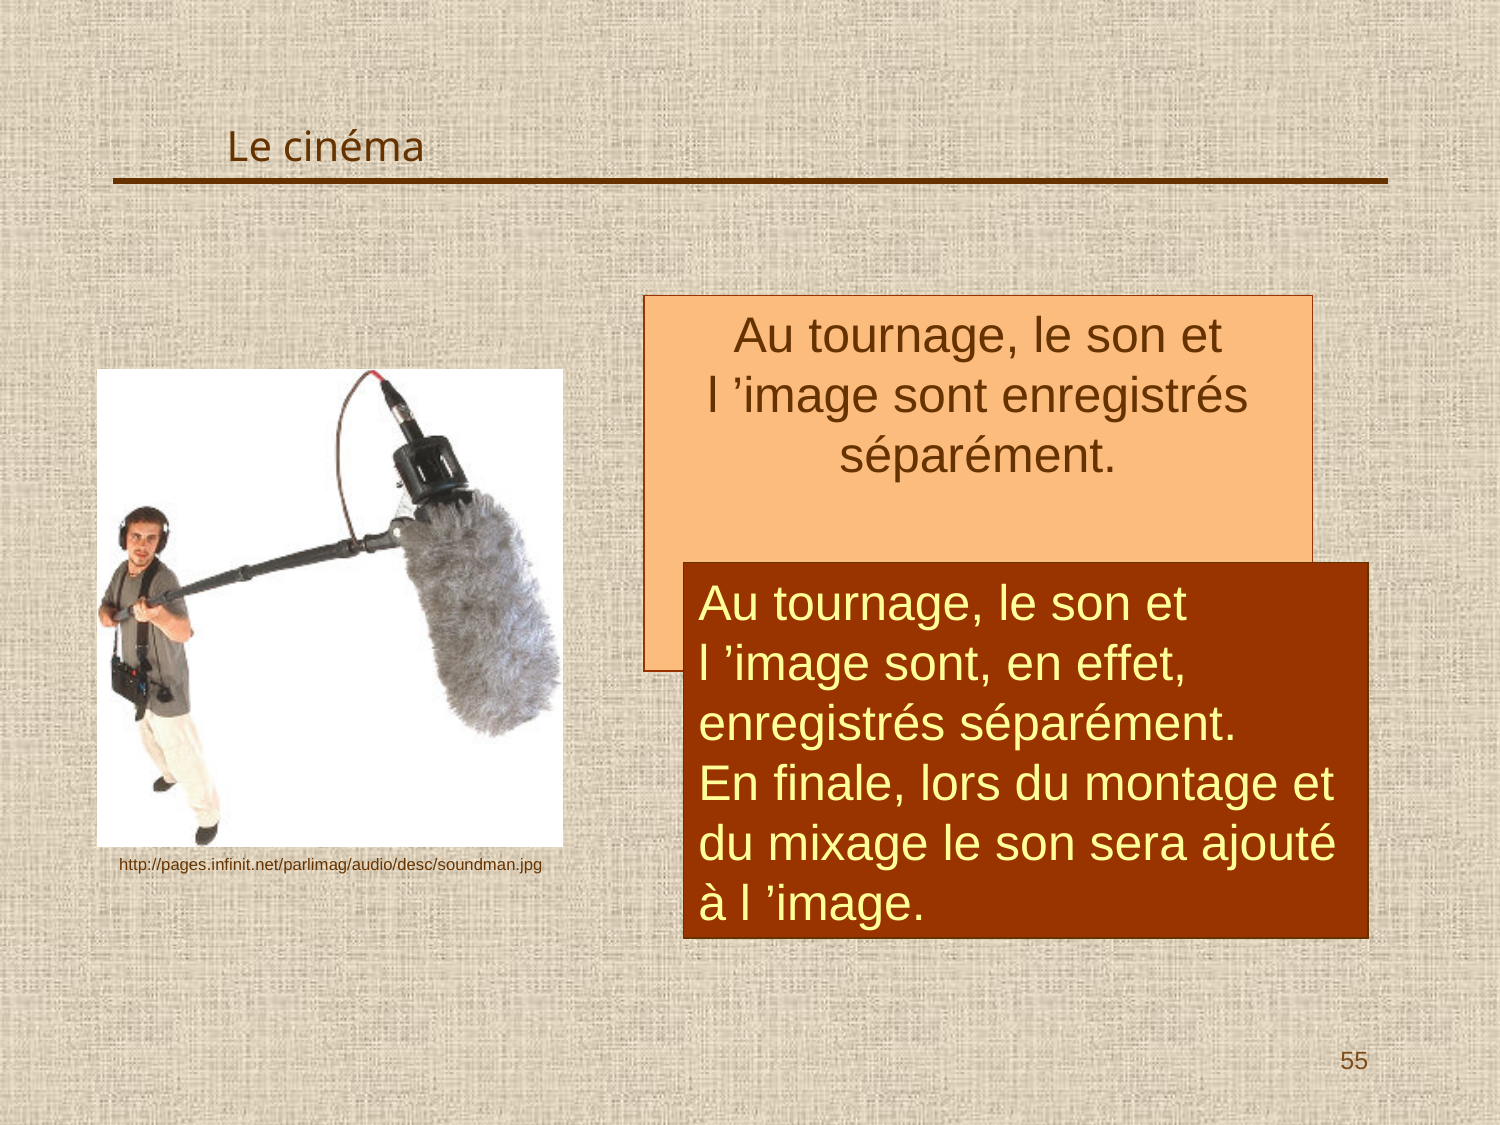

Le cinéma
Au tournage, le son et l ’image sont enregistrés séparément.
V / F ?
http://pages.infinit.net/parlimag/audio/desc/soundman.jpg
Au tournage, le son et l ’image sont, en effet, enregistrés séparément.
En finale, lors du montage et du mixage le son sera ajouté à l ’image.
55